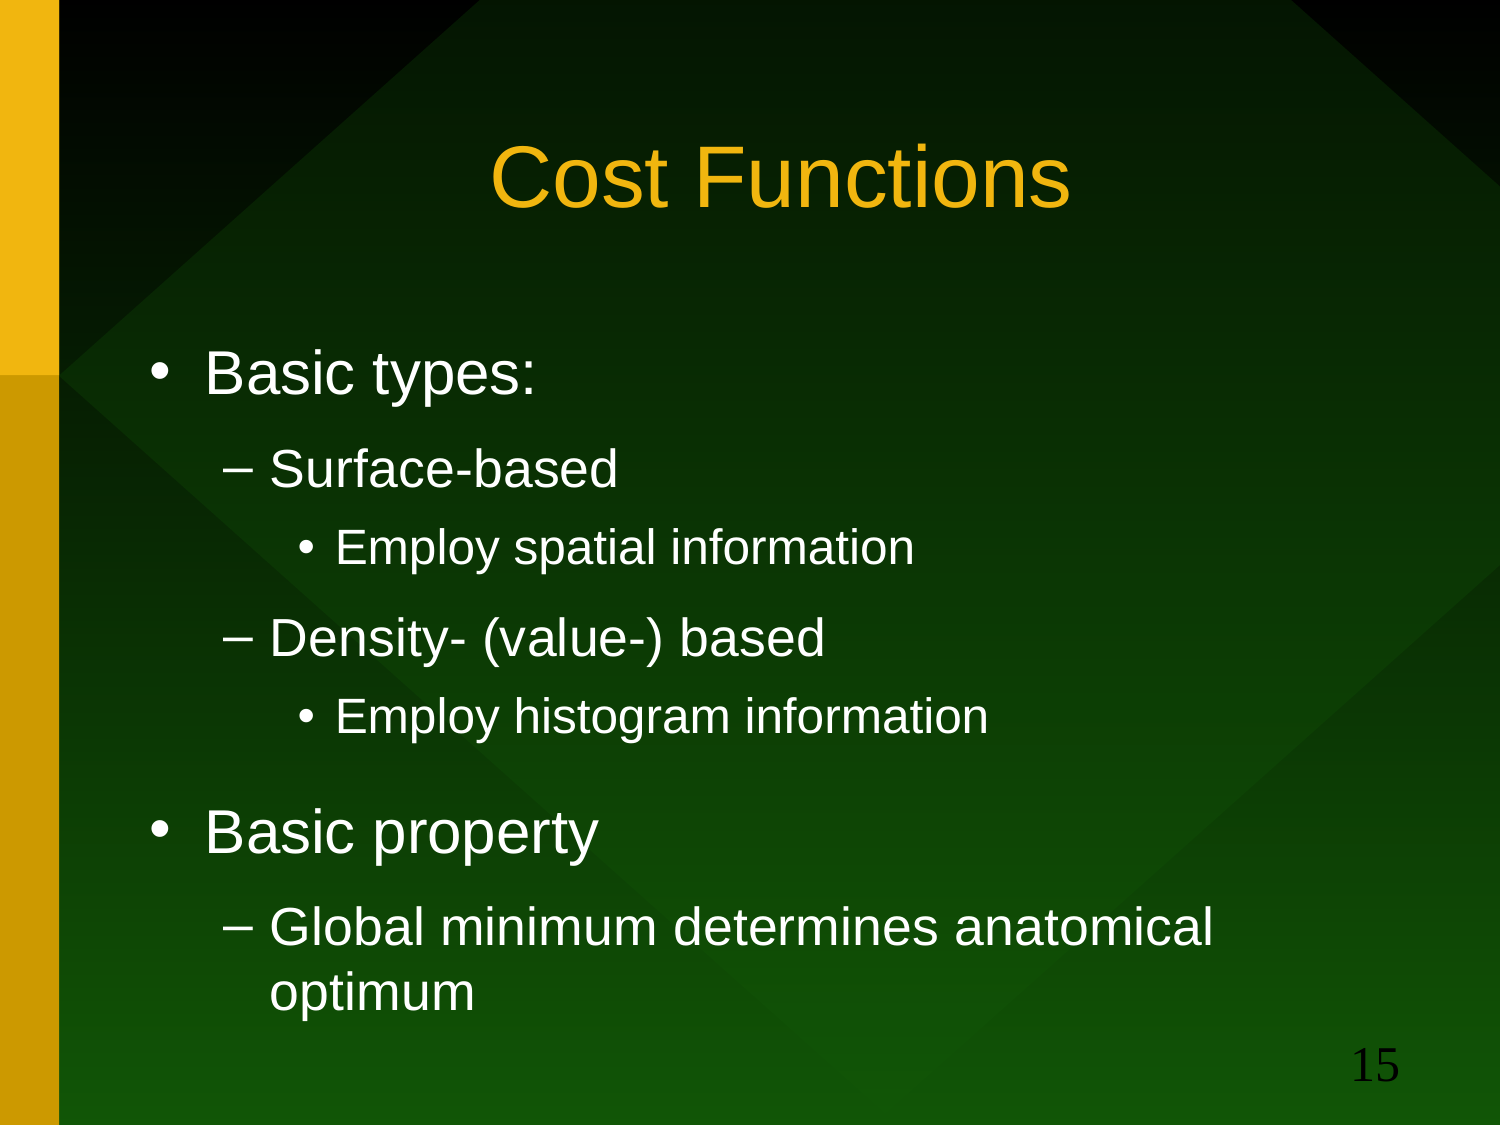

# Cost Functions
Basic types:
Surface-based
Employ spatial information
Density- (value-) based
Employ histogram information
Basic property
Global minimum determines anatomical optimum
15